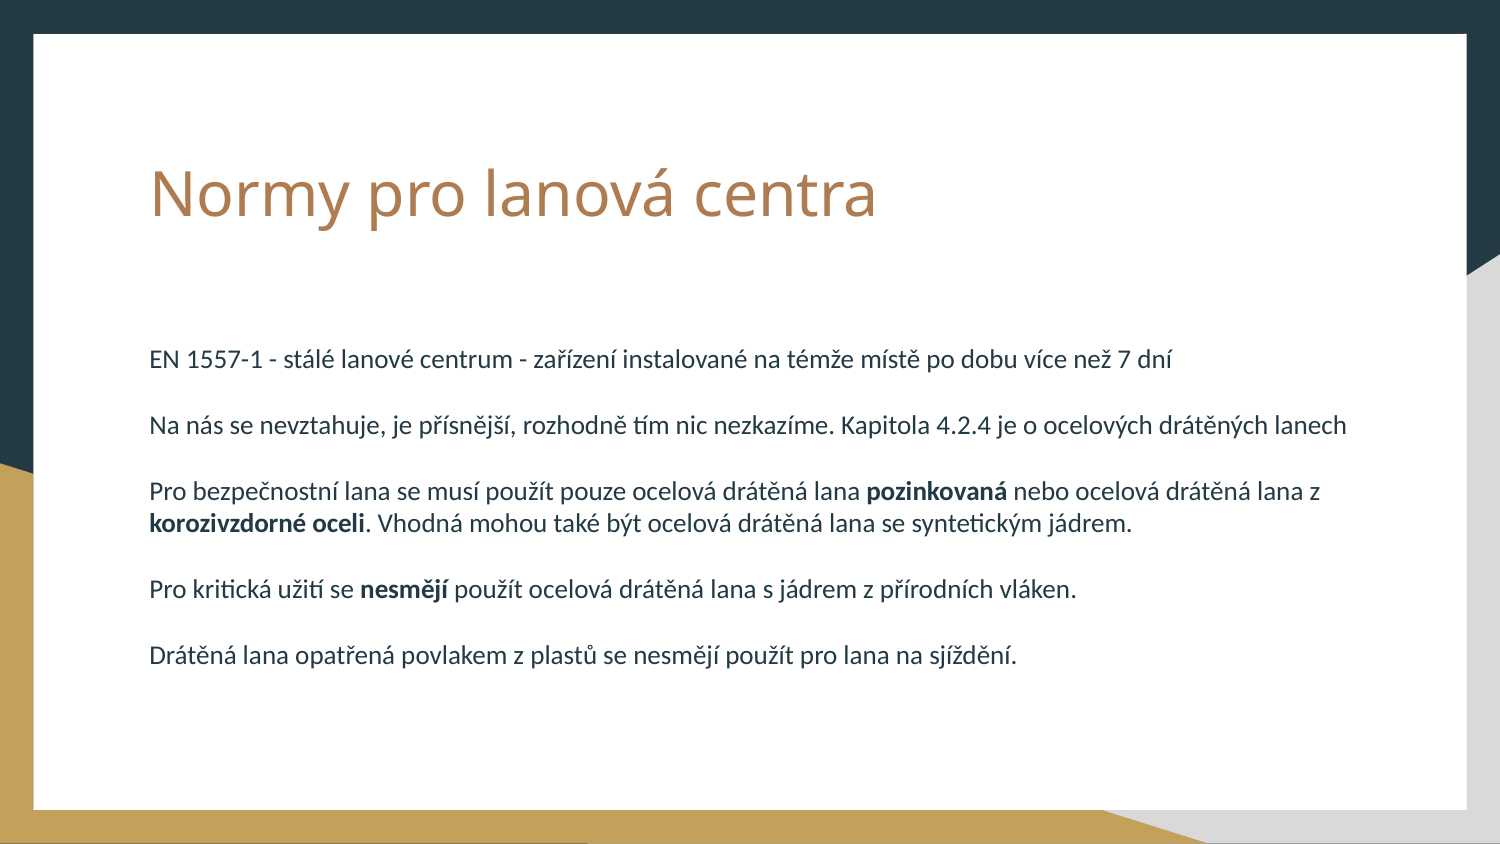

# Normy pro lanová centra
EN 1557-1 - stálé lanové centrum - zařízení instalované na témže místě po dobu více než 7 dní
Na nás se nevztahuje, je přísnější, rozhodně tím nic nezkazíme. Kapitola 4.2.4 je o ocelových drátěných lanech
Pro bezpečnostní lana se musí použít pouze ocelová drátěná lana pozinkovaná nebo ocelová drátěná lana z korozivzdorné oceli. Vhodná mohou také být ocelová drátěná lana se syntetickým jádrem.
Pro kritická užití se nesmějí použít ocelová drátěná lana s jádrem z přírodních vláken.
Drátěná lana opatřená povlakem z plastů se nesmějí použít pro lana na sjíždění.